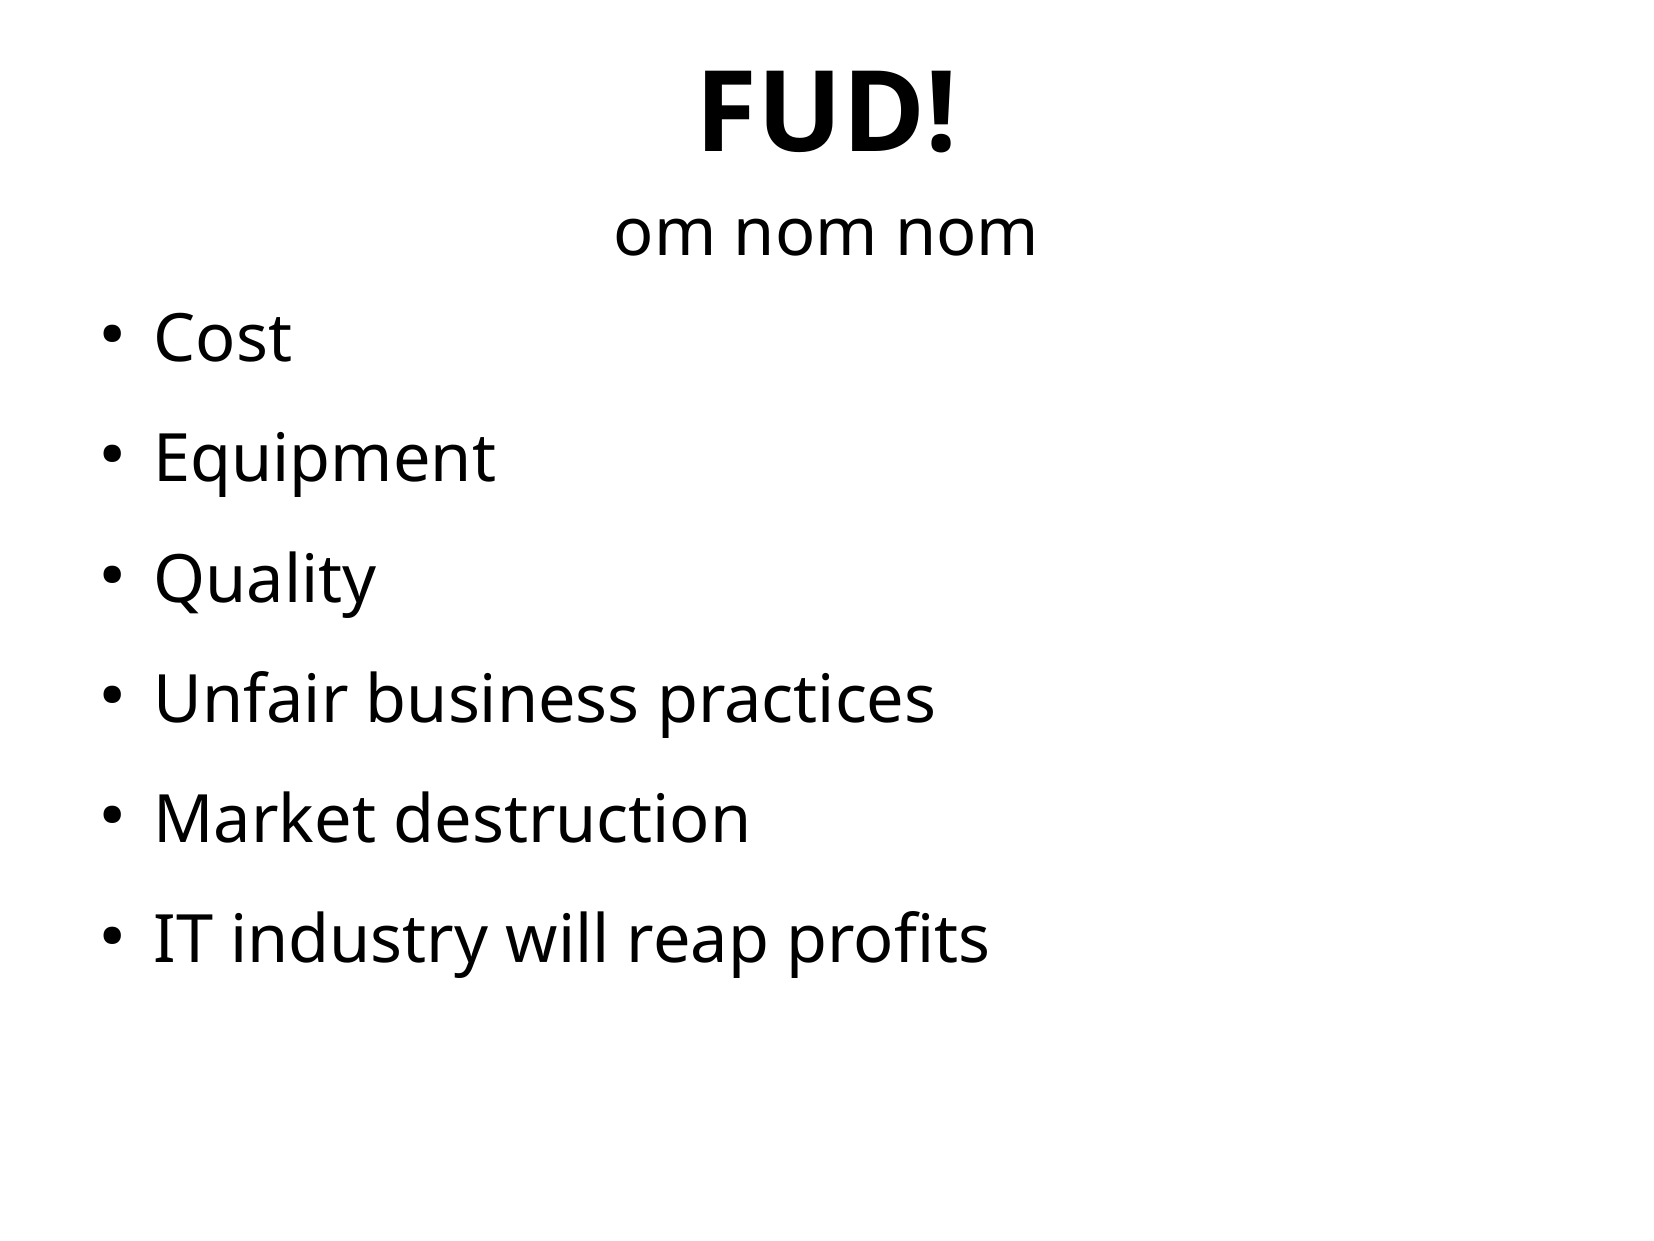

# FUD! om nom nom
Cost
Equipment
Quality
Unfair business practices
Market destruction
IT industry will reap profits